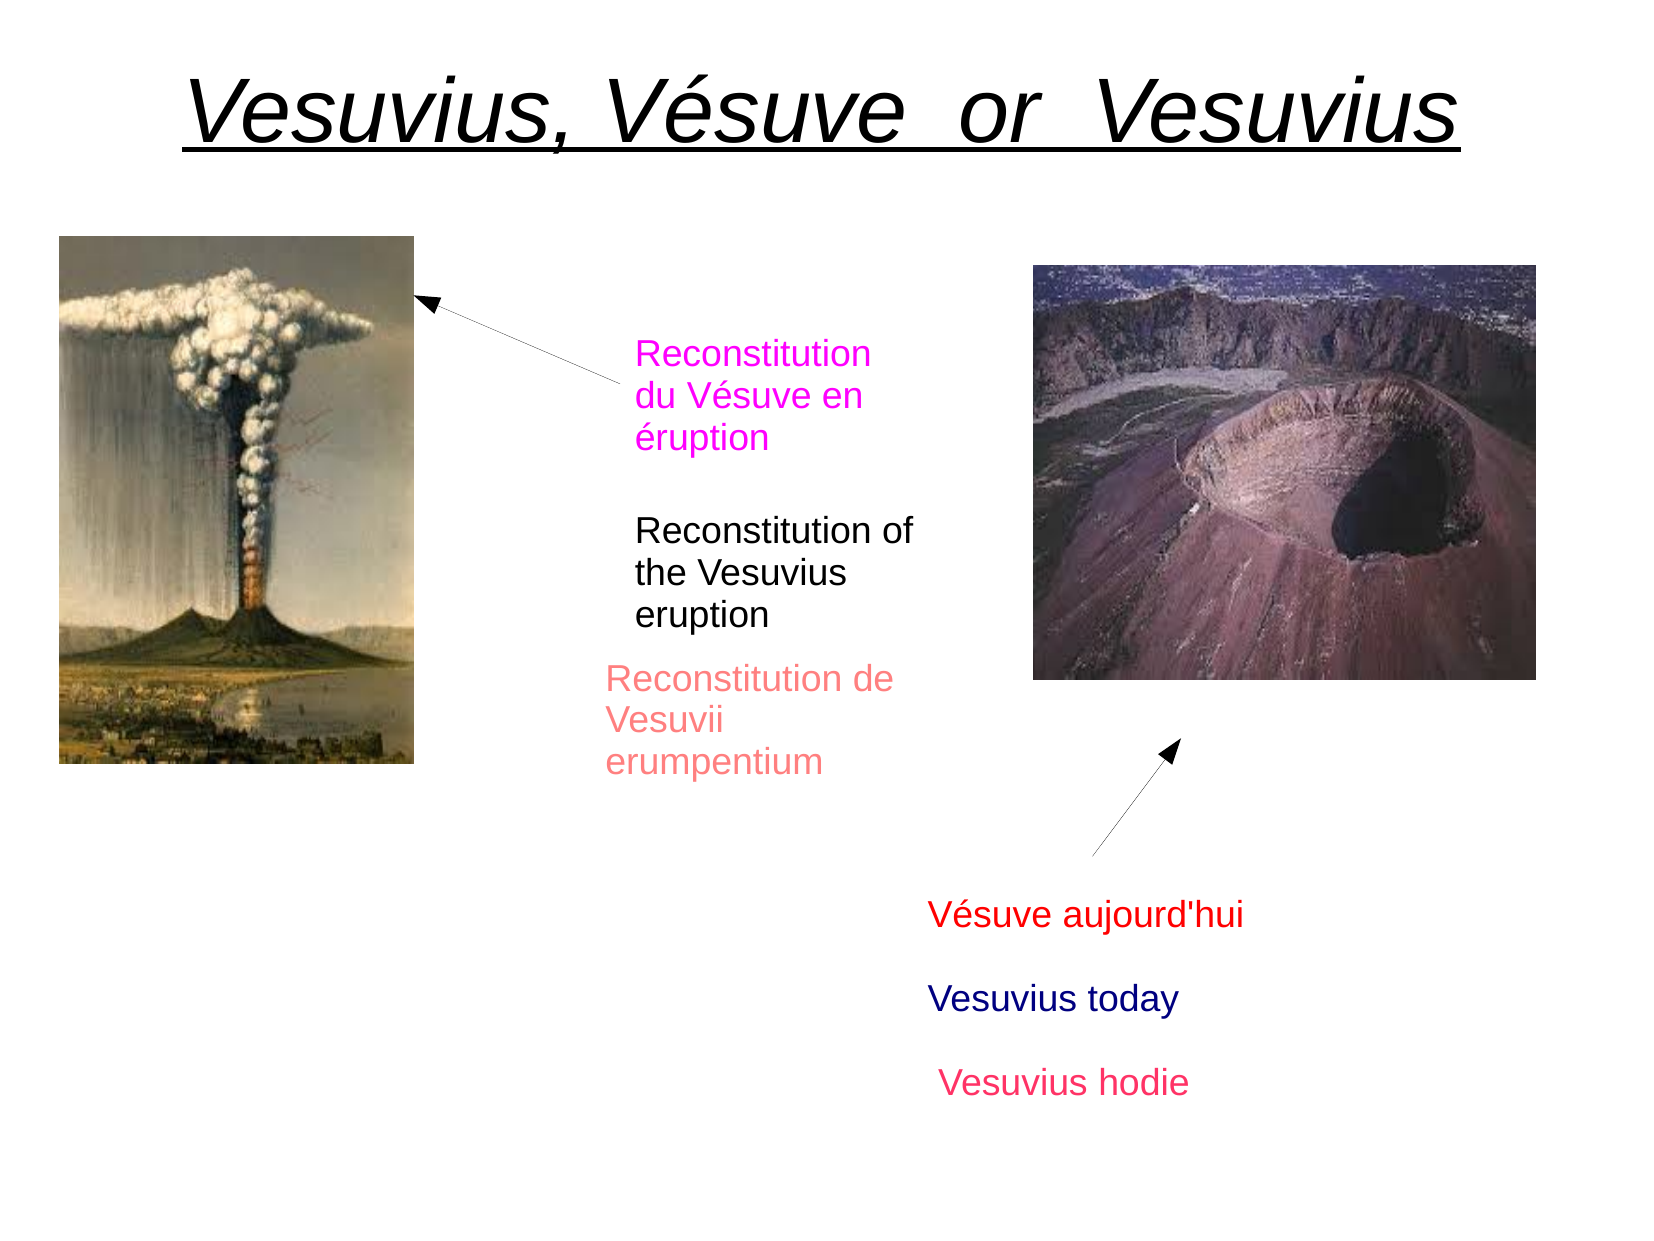

Vesuvius, Vésuve or Vesuvius
Reconstitution du Vésuve en éruption
Reconstitution of the Vesuvius eruption
Reconstitution de Vesuvii erumpentium
Vésuve aujourd'hui
Vesuvius today
 Vesuvius hodie